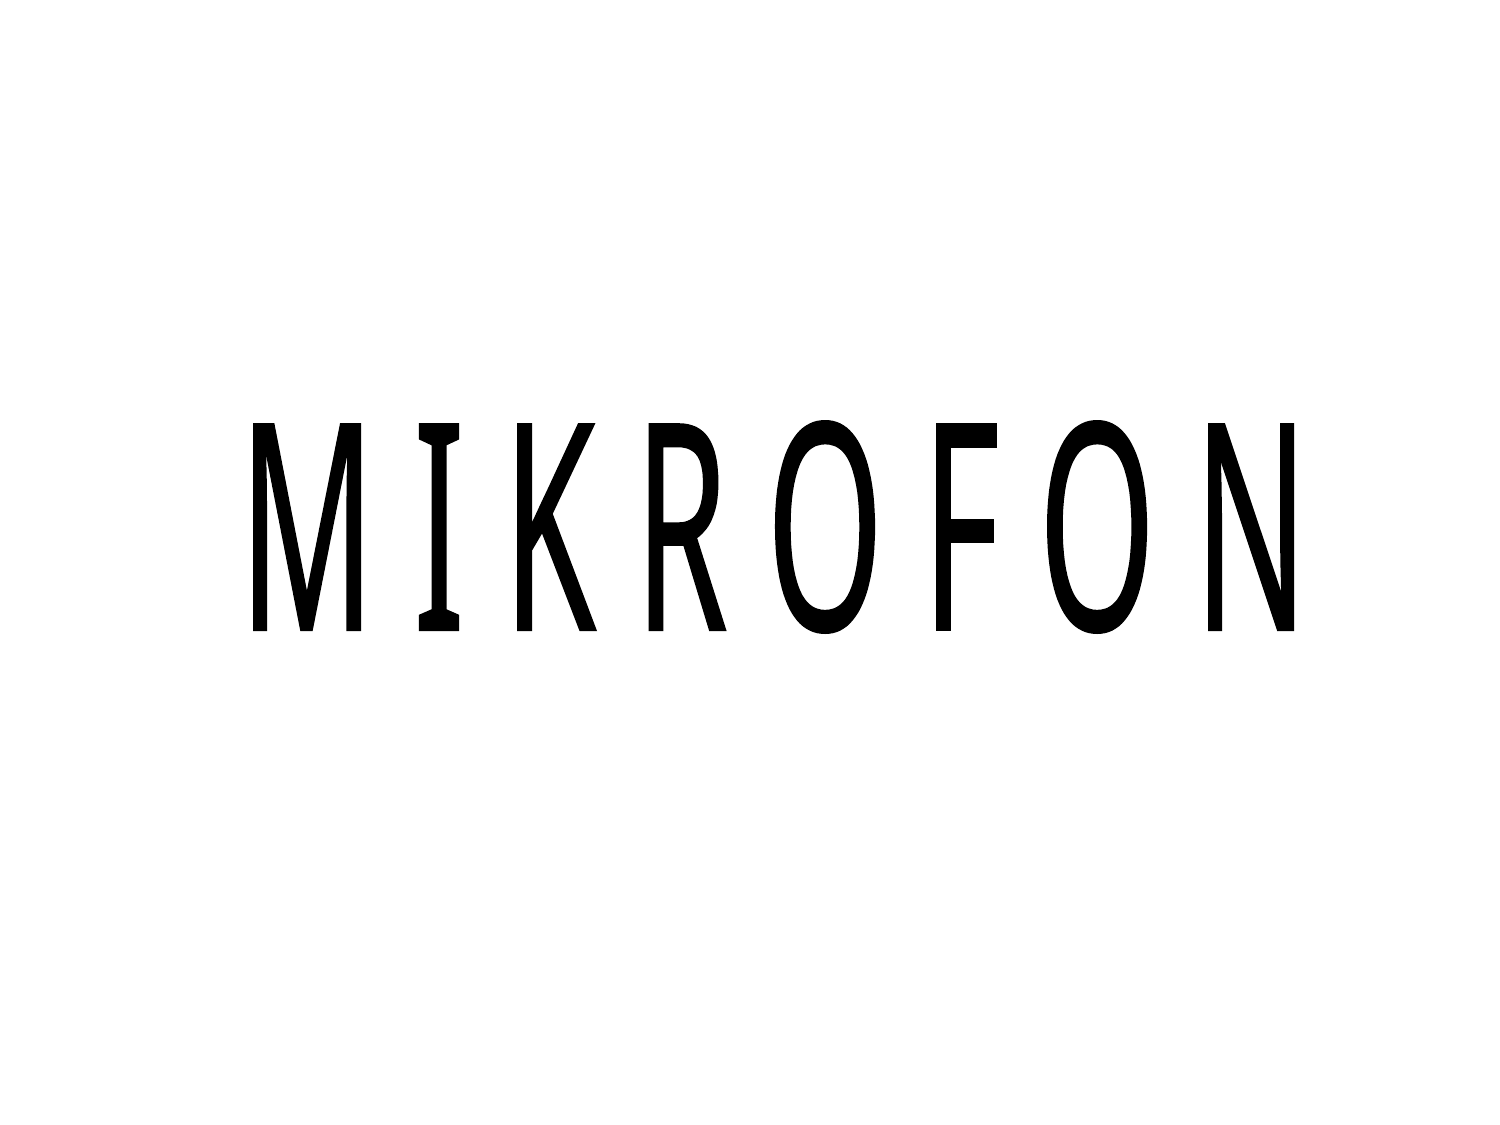

M I K R O F O N